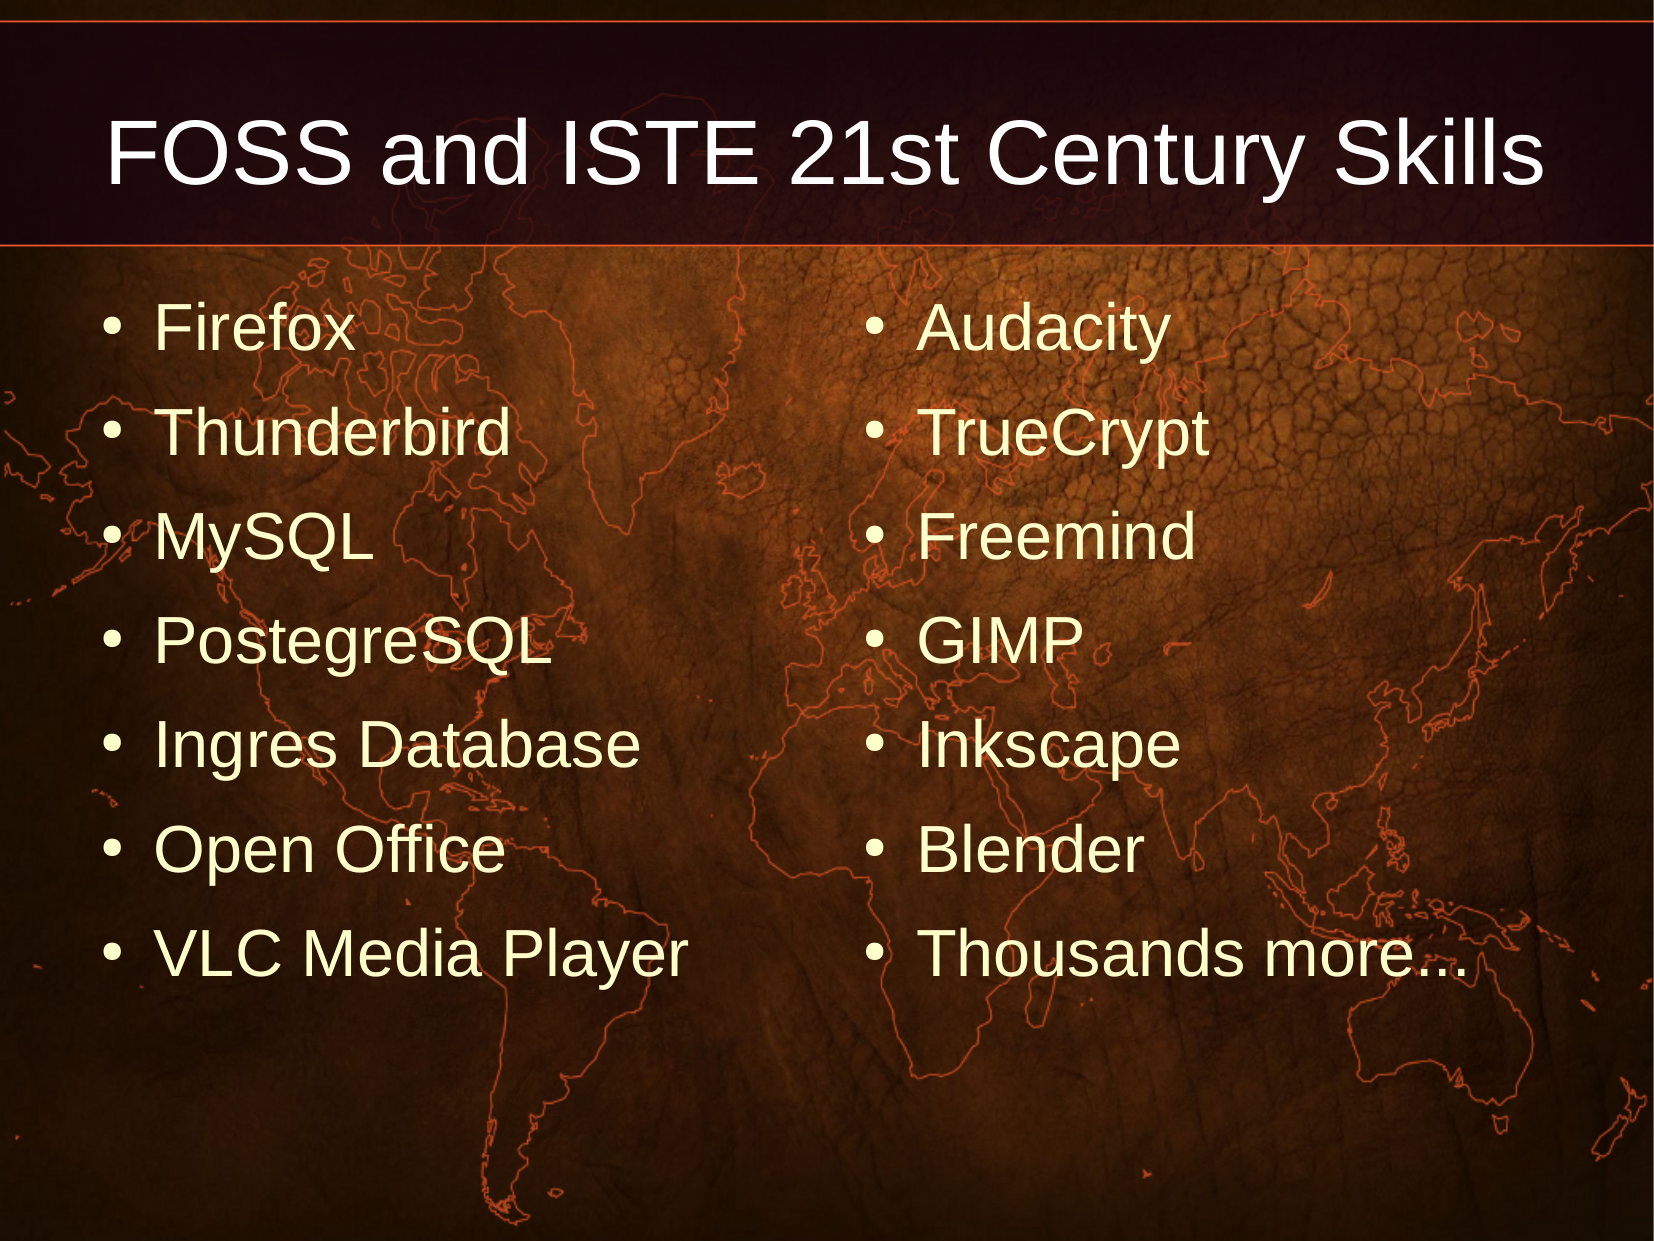

# FOSS and ISTE 21st Century Skills
Firefox
Thunderbird
MySQL
PostegreSQL
Ingres Database
Open Office
VLC Media Player
Audacity
TrueCrypt
Freemind
GIMP
Inkscape
Blender
Thousands more...